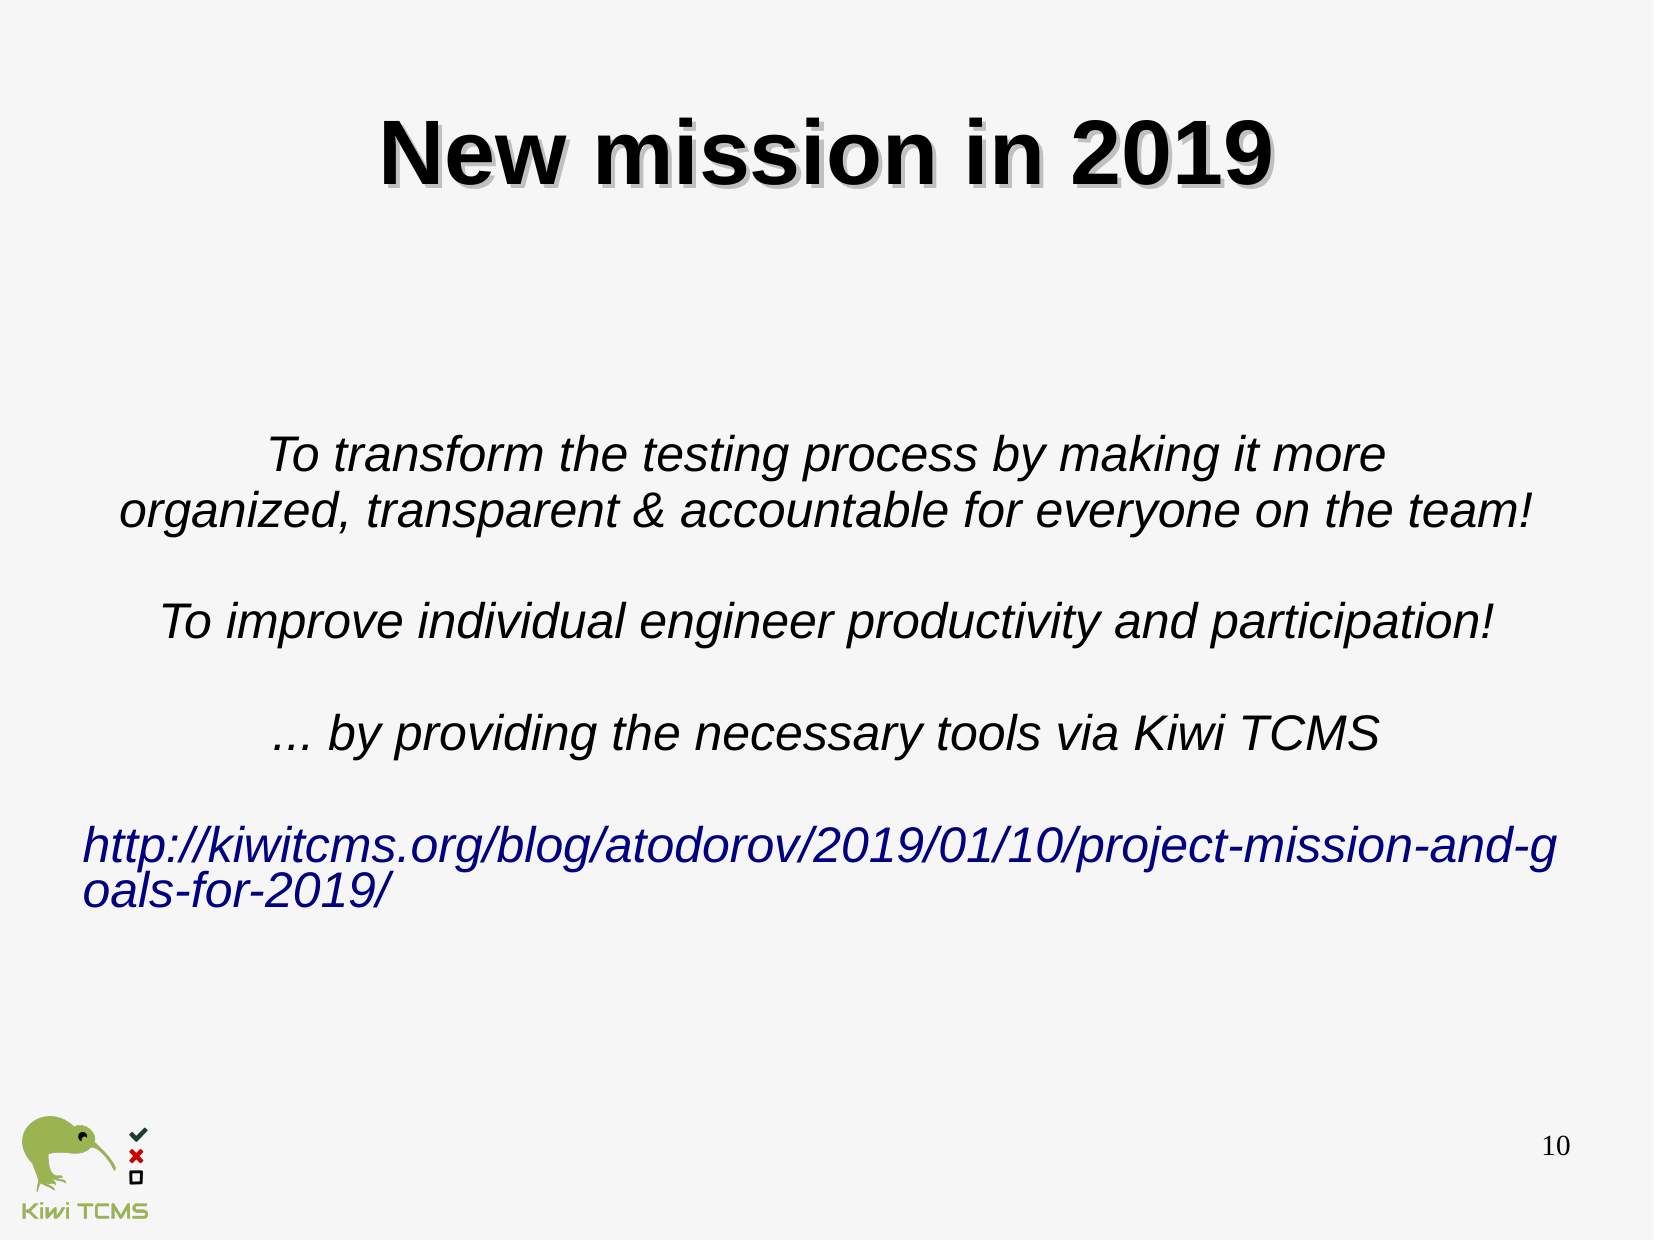

# New mission in 2019
To transform the testing process by making it more
organized, transparent & accountable for everyone on the team!
To improve individual engineer productivity and participation!
... by providing the necessary tools via Kiwi TCMS
http://kiwitcms.org/blog/atodorov/2019/01/10/project-mission-and-goals-for-2019/
10